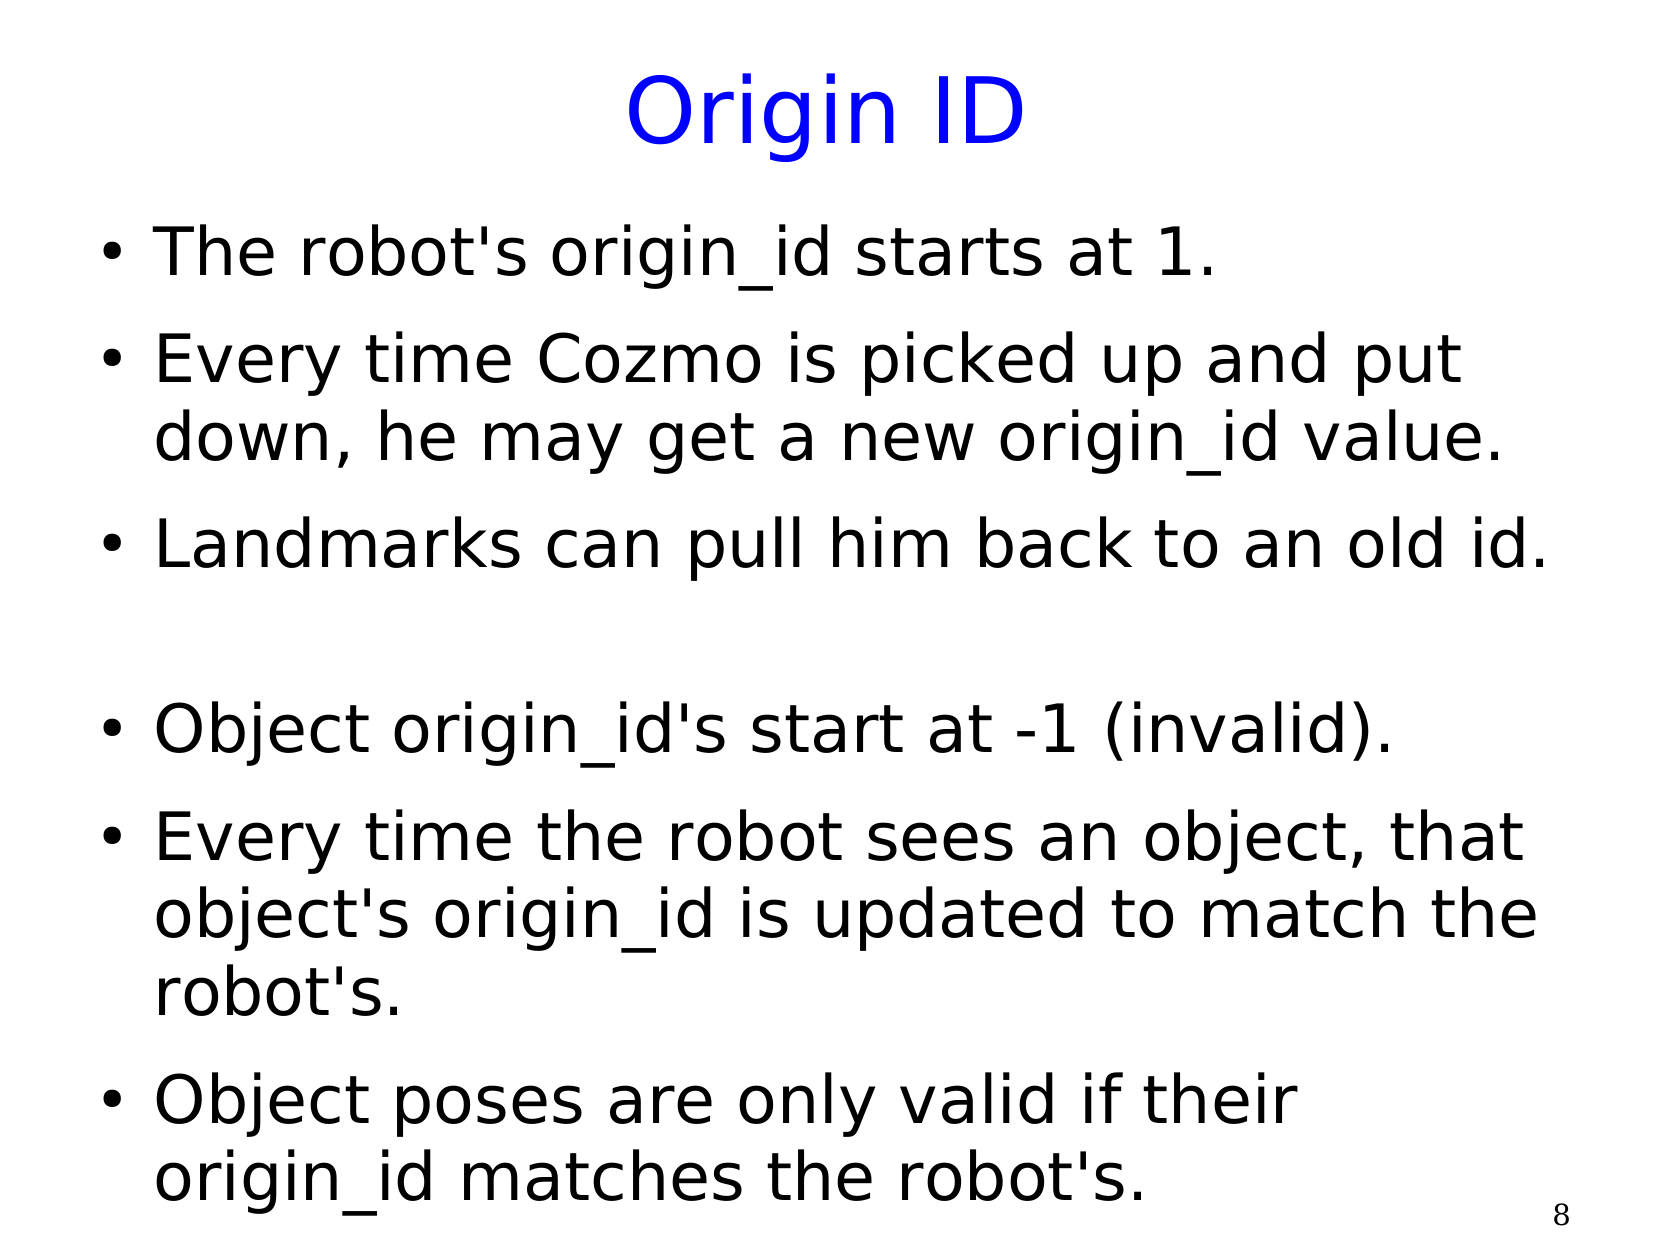

# Origin ID
The robot's origin_id starts at 1.
Every time Cozmo is picked up and put down, he may get a new origin_id value.
Landmarks can pull him back to an old id.
Object origin_id's start at -1 (invalid).
Every time the robot sees an object, that object's origin_id is updated to match the robot's.
Object poses are only valid if their origin_id matches the robot's.
8